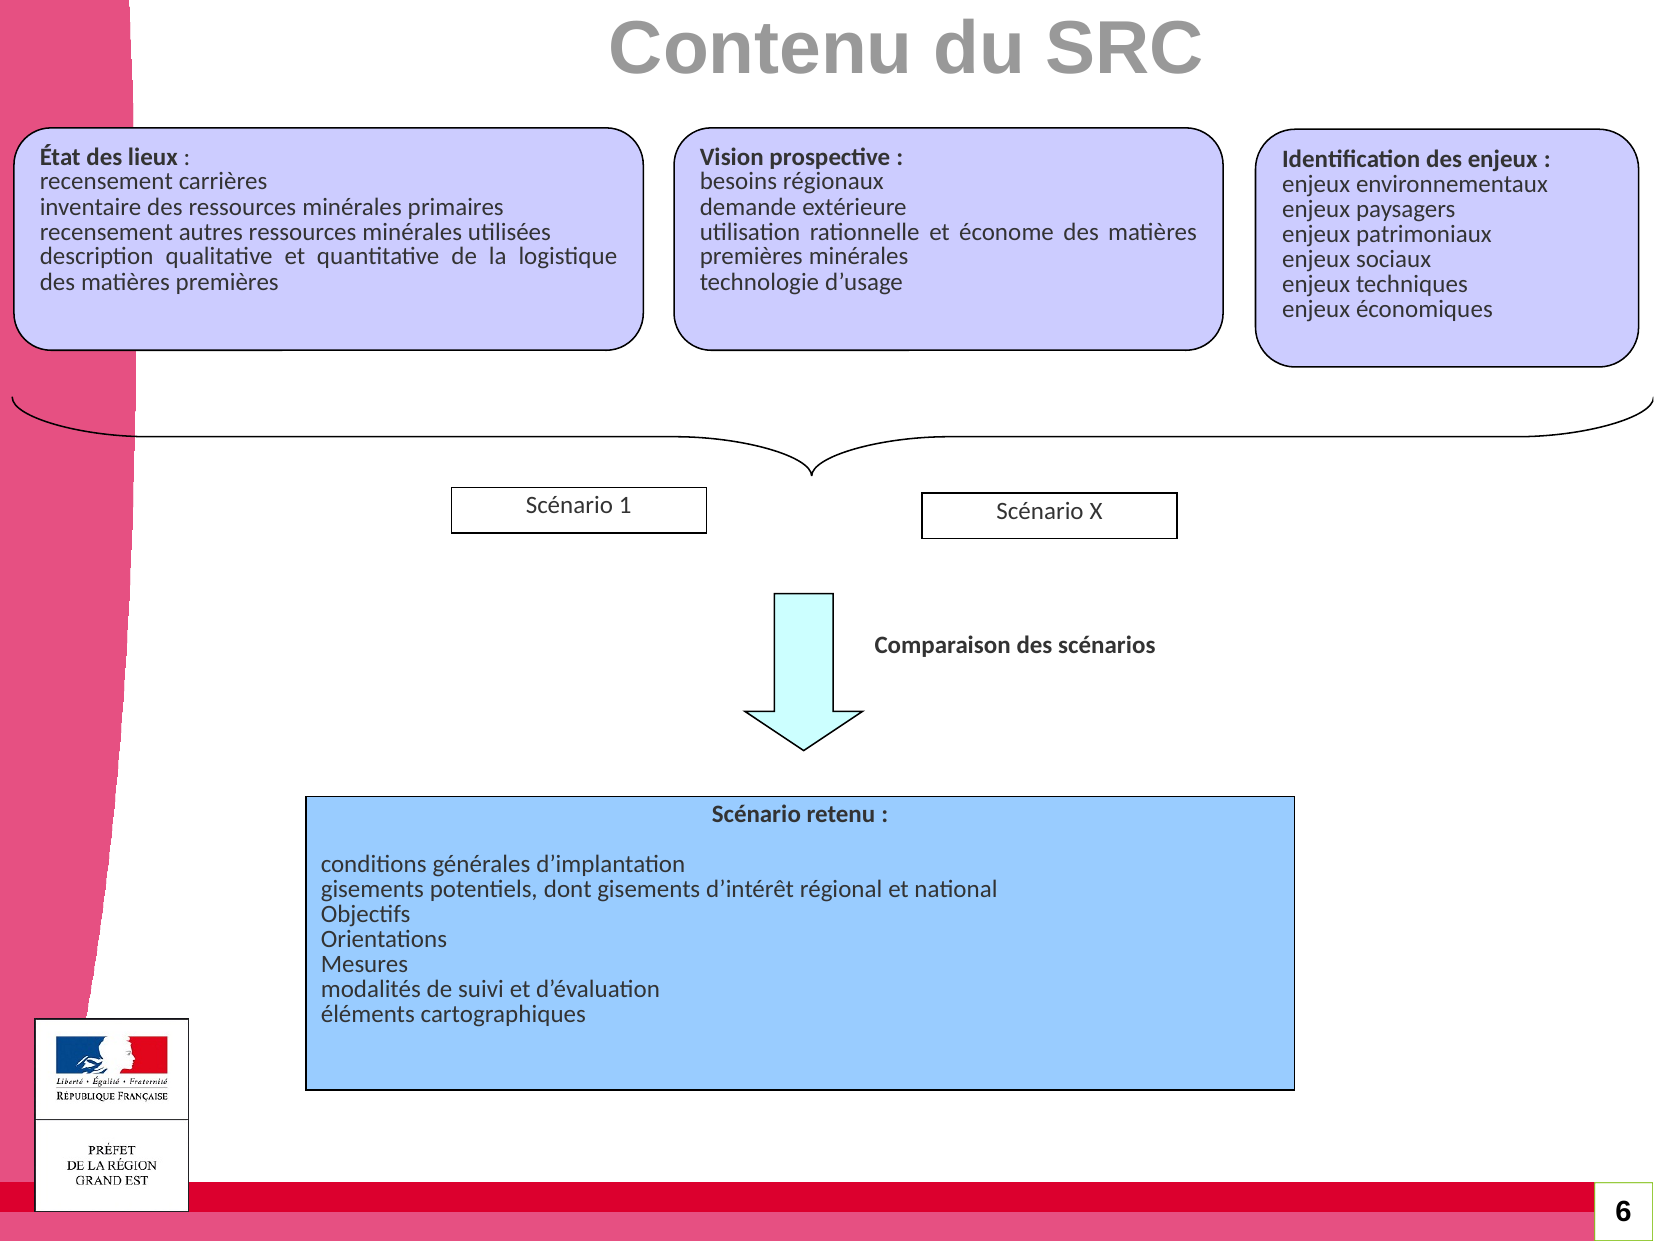

# Contenu du SRC
État des lieux :
recensement carrières
inventaire des ressources minérales primaires
recensement autres ressources minérales utilisées
description qualitative et quantitative de la logistique des matières premières
Vision prospective :
besoins régionaux
demande extérieure
utilisation rationnelle et économe des matières premières minérales
technologie d’usage
Identification des enjeux :
enjeux environnementaux
enjeux paysagers
enjeux patrimoniaux
enjeux sociaux
enjeux techniques
enjeux économiques
Scénario 1
Scénario X
Comparaison des scénarios
Scénario retenu :
conditions générales d’implantation
gisements potentiels, dont gisements d’intérêt régional et national
Objectifs
Orientations
Mesures
modalités de suivi et d’évaluation
éléments cartographiques
6